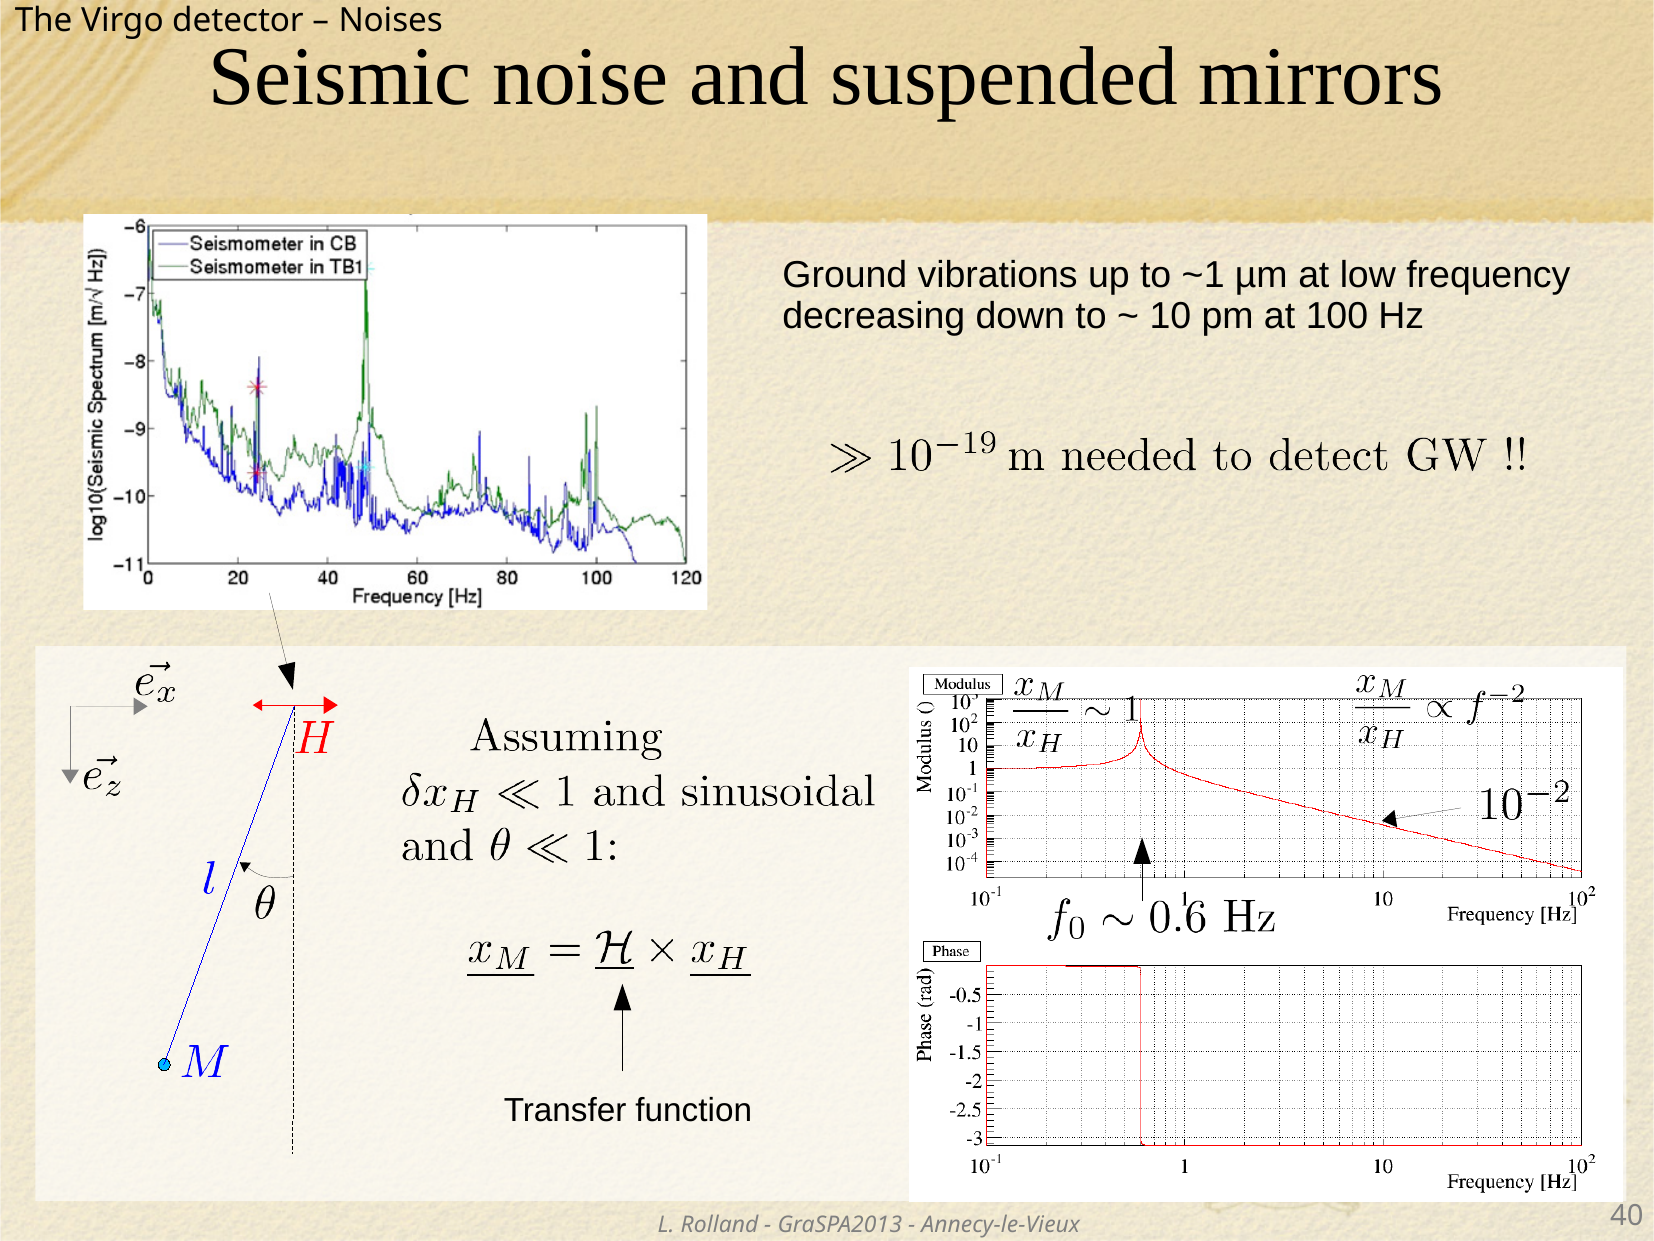

The Virgo detector – Noises
# Seismic noise and suspended mirrors
Ground vibrations up to ~1 µm at low frequency decreasing down to ~ 10 pm at 100 Hz
Transfer function